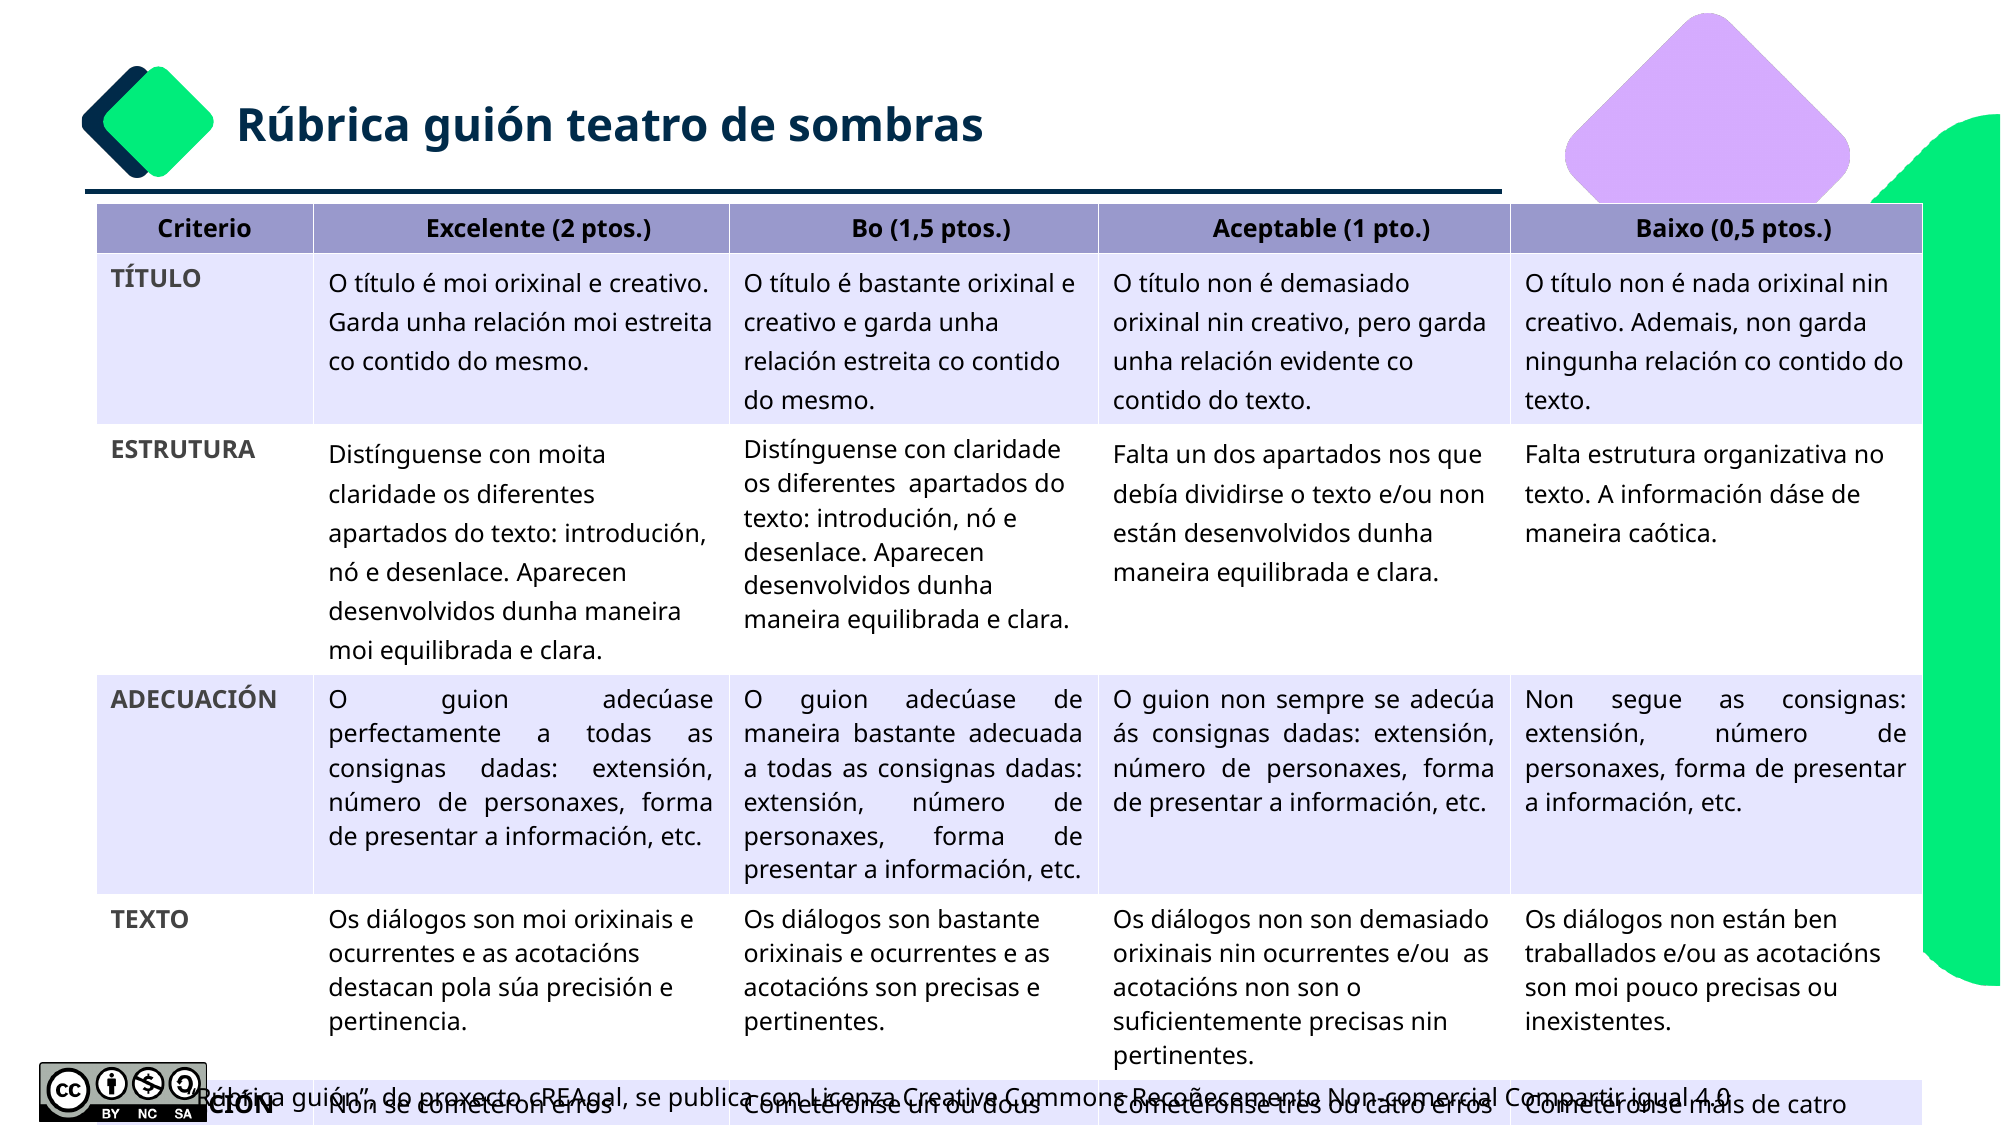

# Rúbrica guión teatro de sombras
| Criterio | Excelente (2 ptos.) | Bo (1,5 ptos.) | Aceptable (1 pto.) | Baixo (0,5 ptos.) |
| --- | --- | --- | --- | --- |
| TÍTULO | O título é moi orixinal e creativo. Garda unha relación moi estreita co contido do mesmo. | O título é bastante orixinal e creativo e garda unha relación estreita co contido do mesmo. | O título non é demasiado orixinal nin creativo, pero garda unha relación evidente co contido do texto. | O título non é nada orixinal nin creativo. Ademais, non garda ningunha relación co contido do texto. |
| ESTRUTURA | Distínguense con moita claridade os diferentes apartados do texto: introdución, nó e desenlace. Aparecen desenvolvidos dunha maneira moi equilibrada e clara. | Distínguense con claridade os diferentes apartados do texto: introdución, nó e desenlace. Aparecen desenvolvidos dunha maneira equilibrada e clara. | Falta un dos apartados nos que debía dividirse o texto e/ou non están desenvolvidos dunha maneira equilibrada e clara. | Falta estrutura organizativa no texto. A información dáse de maneira caótica. |
| ADECUACIÓN | O guion adecúase perfectamente a todas as consignas dadas: extensión, número de personaxes, forma de presentar a información, etc. | O guion adecúase de maneira bastante adecuada a todas as consignas dadas: extensión, número de personaxes, forma de presentar a información, etc. | O guion non sempre se adecúa ás consignas dadas: extensión, número de personaxes, forma de presentar a información, etc. | Non segue as consignas: extensión, número de personaxes, forma de presentar a información, etc. |
| TEXTO | Os diálogos son moi orixinais e ocurrentes e as acotacións destacan pola súa precisión e pertinencia. | Os diálogos son bastante orixinais e ocurrentes e as acotacións son precisas e pertinentes. | Os diálogos non son demasiado orixinais nin ocurrentes e/ou as acotacións non son o suficientemente precisas nin pertinentes. | Os diálogos non están ben traballados e/ou as acotacións son moi pouco precisas ou inexistentes. |
| CORRECCIÓN | Non se cometeron erros ortográficos, morfosintácticos nin de puntuación. | Cometéronse un ou dous erros ortográficos, morfosintácticos ou de puntuación. | Cometéronse tres ou catro erros ortográficos, morfosintácticos ou de puntuación. | Cometéronse máis de catro erros ortográficos, morfosintácticos ou de puntuación. |
| | | | | |
“Rúbrica guión”, do proxecto cREAgal, se publica con Licenza Creative Commons Recoñecemento Non-comercial Compartir igual 4.0